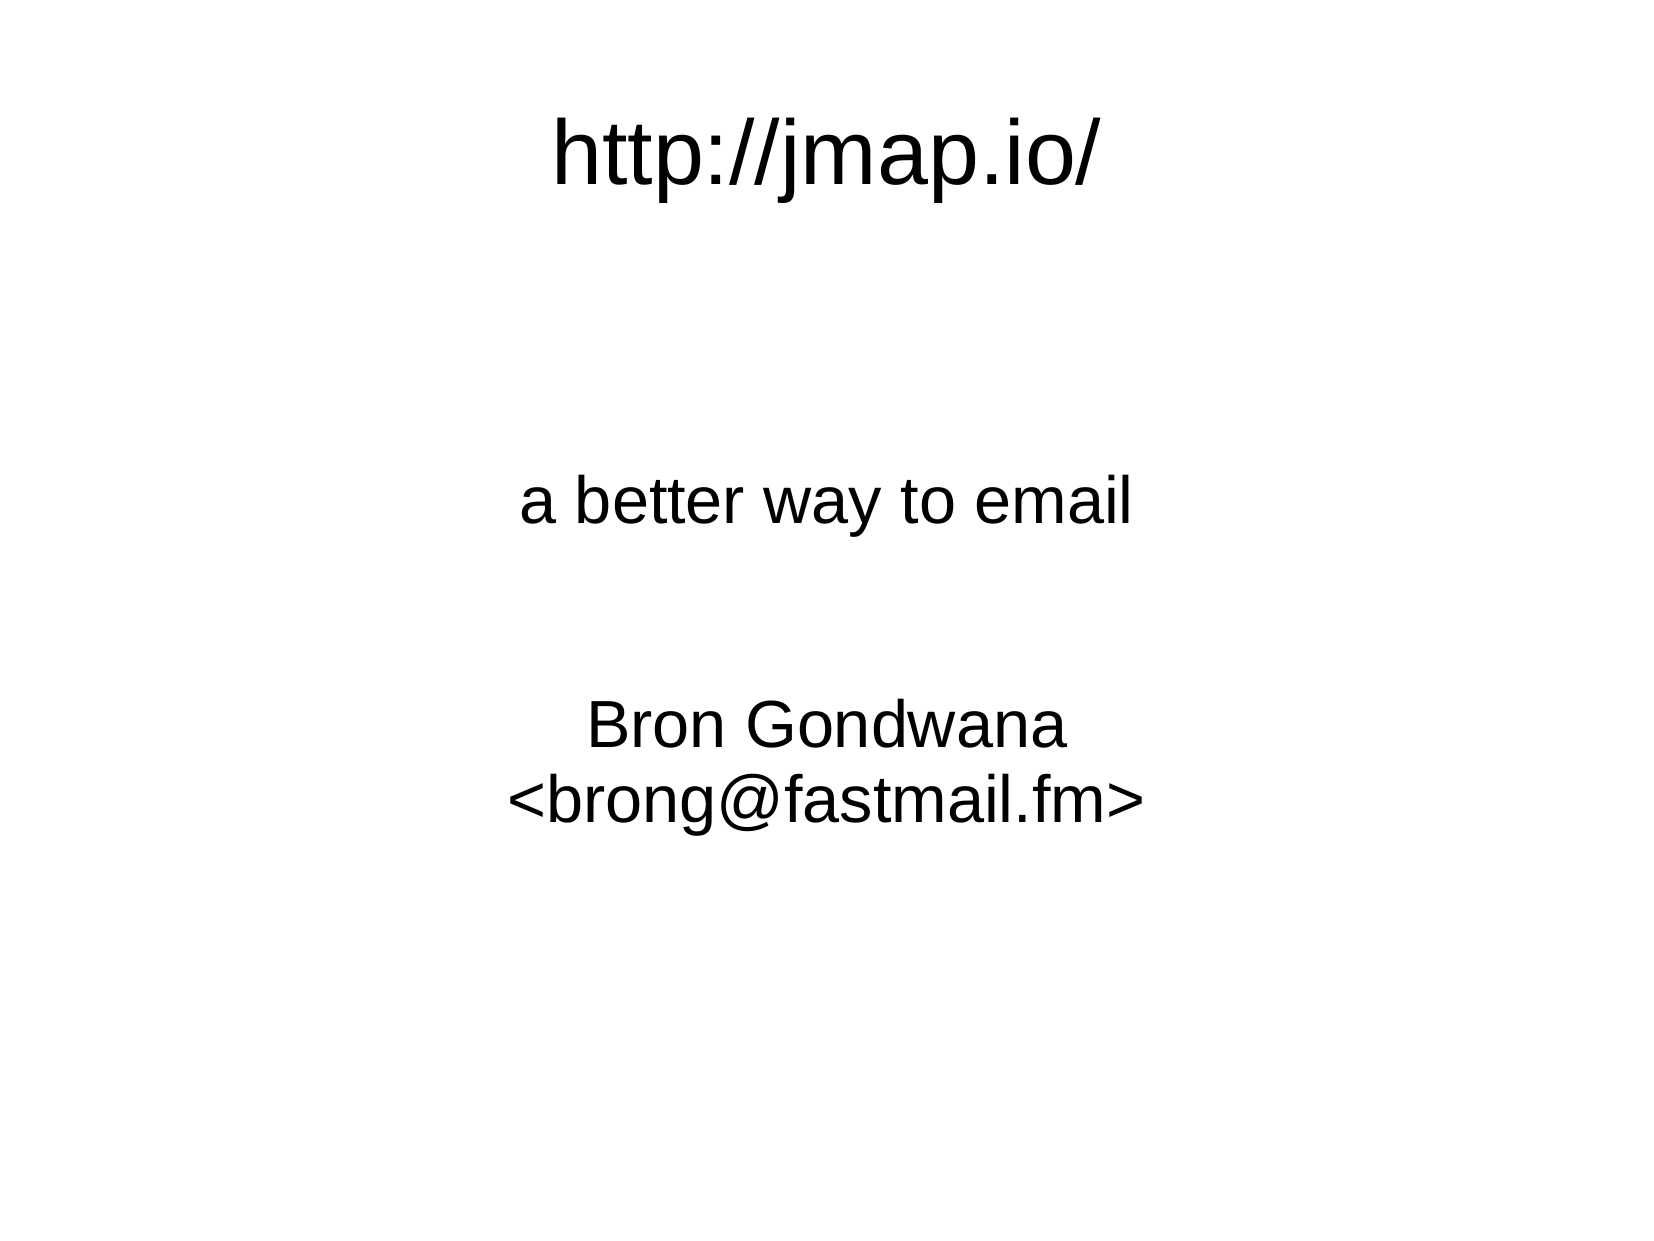

# http://jmap.io/
a better way to email
Bron Gondwana
<brong@fastmail.fm>